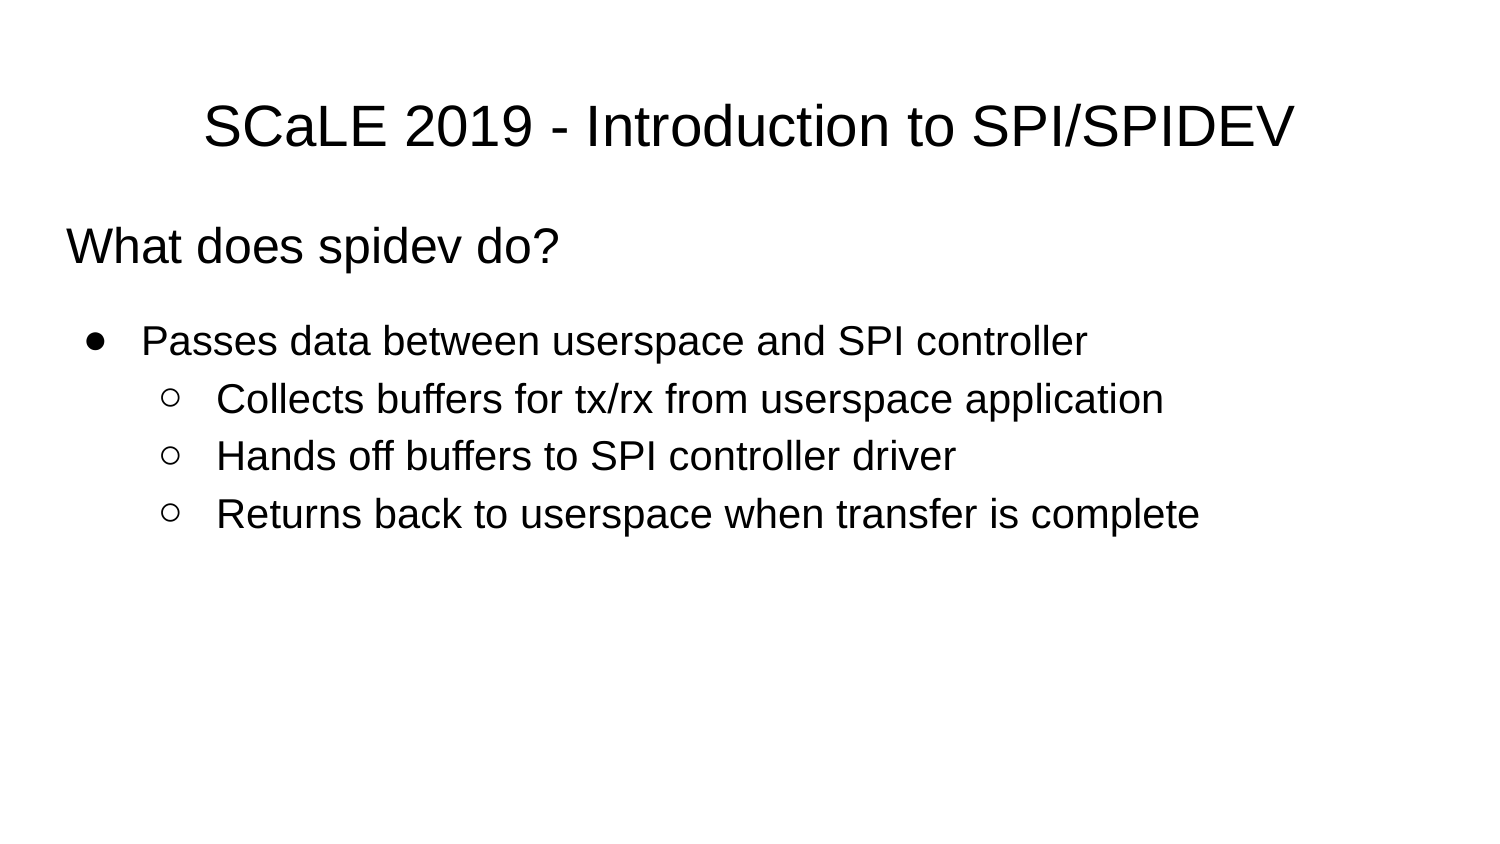

# SCaLE 2019 - Introduction to SPI/SPIDEV
What does spidev do?
Passes data between userspace and SPI controller
Collects buffers for tx/rx from userspace application
Hands off buffers to SPI controller driver
Returns back to userspace when transfer is complete